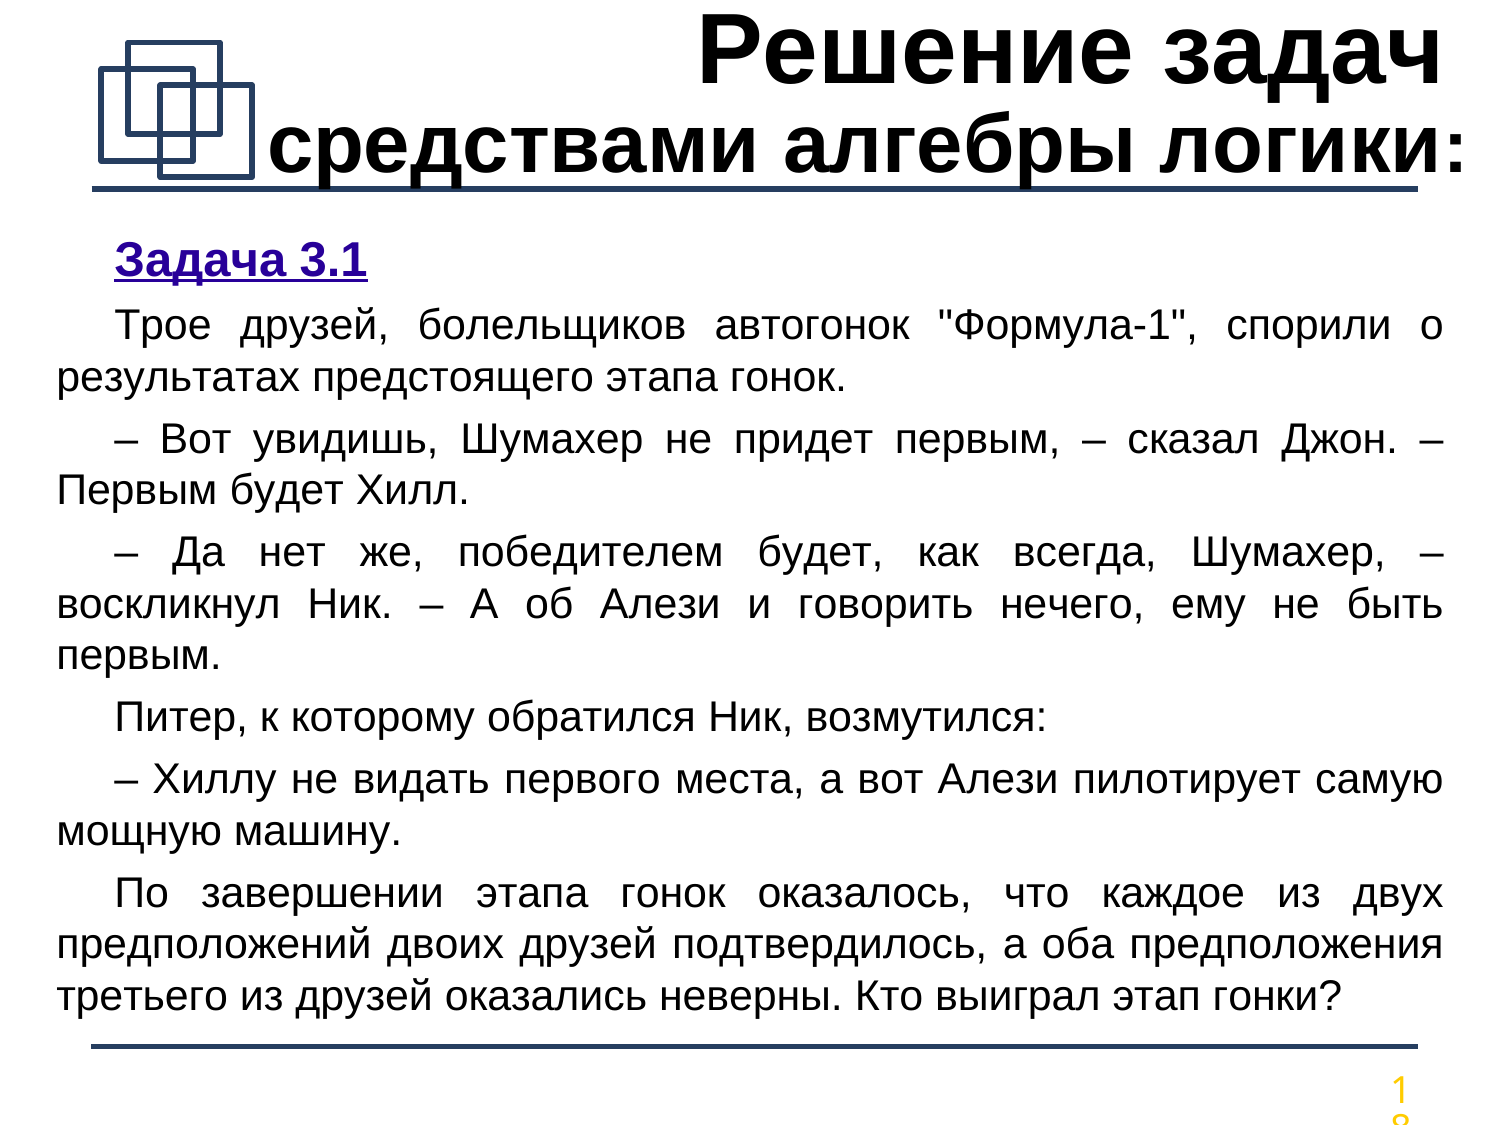

Решение задач
средствами алгебры логики:
# Задача 3.1
Трое друзей, болельщиков автогонок "Формула-1", спорили о результатах предстоящего этапа гонок.
– Вот увидишь, Шумахер не придет первым, – сказал Джон. – Первым будет Хилл.
– Да нет же, победителем будет, как всегда, Шумахер, – воскликнул Ник. – А об Алези и говорить нечего, ему не быть первым.
Питер, к которому обратился Ник, возмутился:
– Хиллу не видать первого места, а вот Алези пилотирует самую мощную машину.
По завершении этапа гонок оказалось, что каждое из двух предположений двоих друзей подтвердилось, а оба предположения третьего из друзей оказались неверны. Кто выиграл этап гонки?